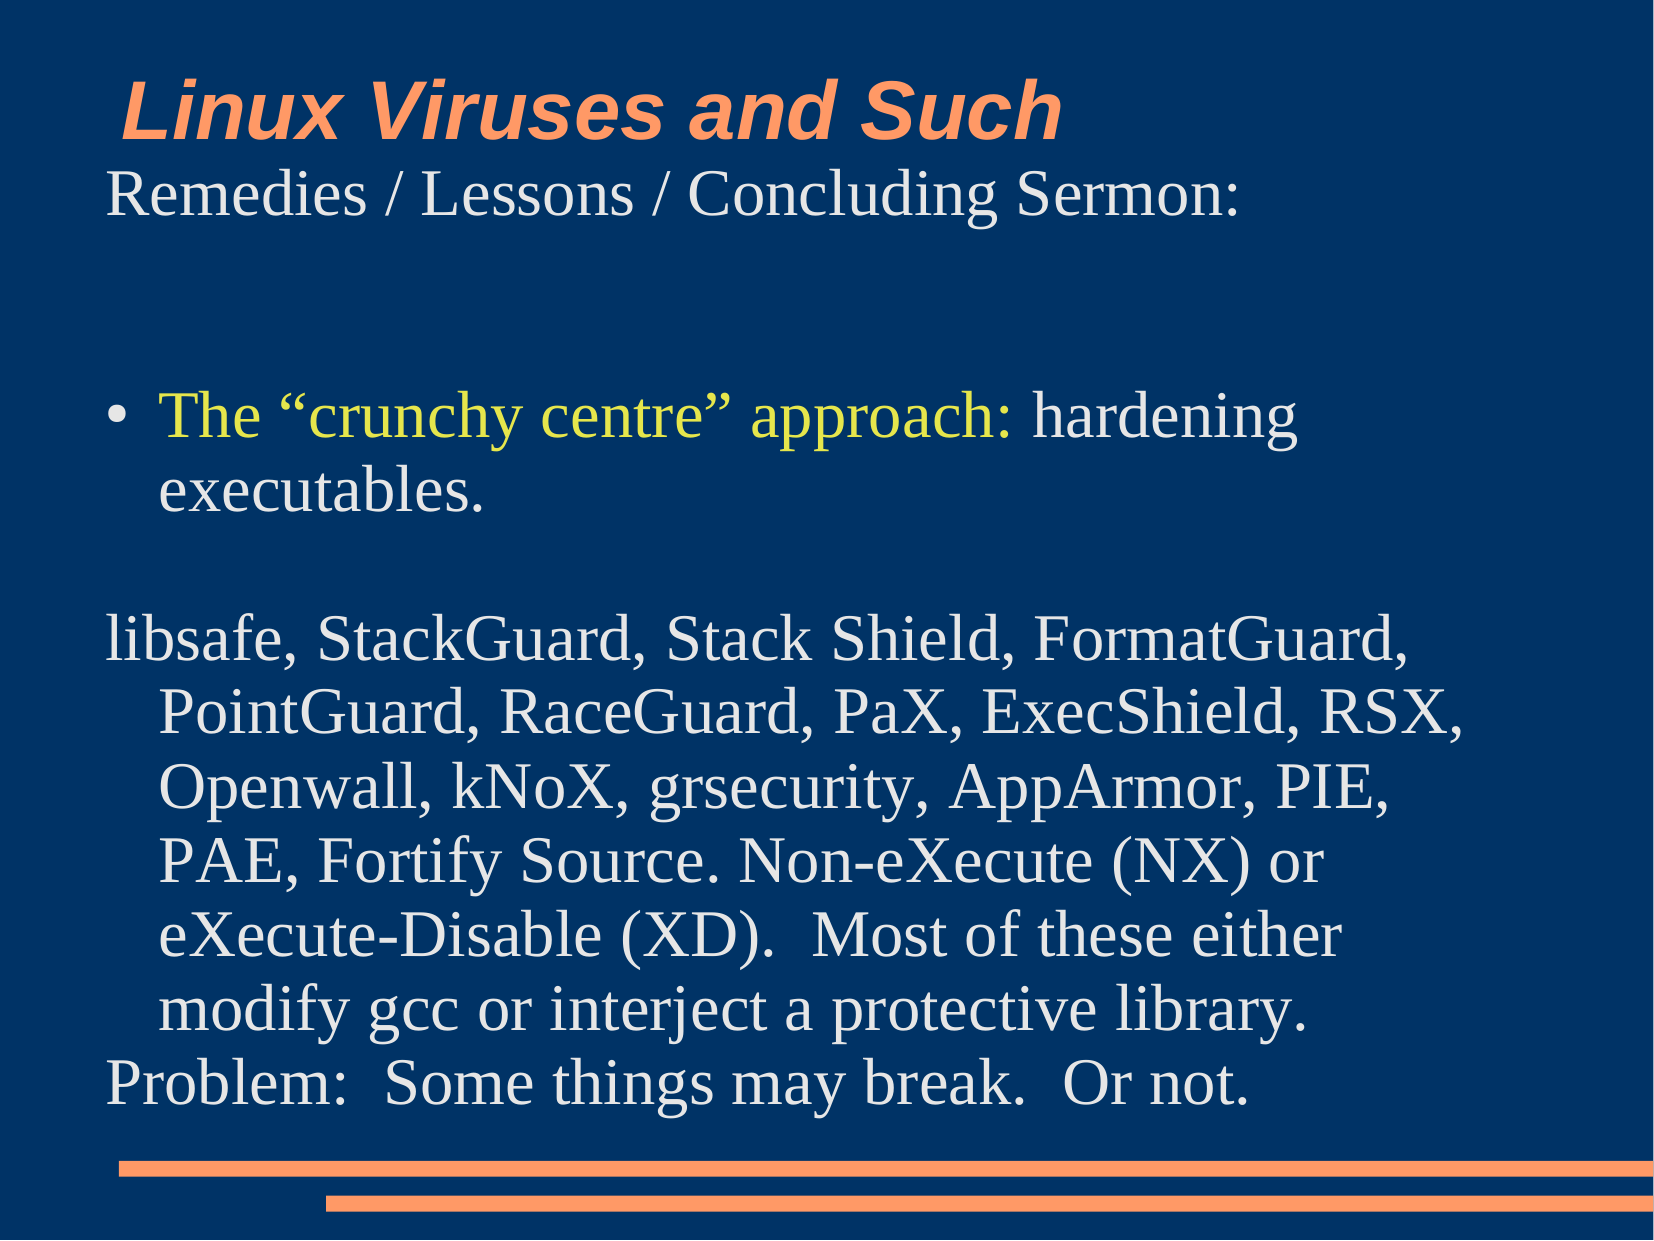

# Linux Viruses and Such
Remedies / Lessons / Concluding Sermon:
The “crunchy centre” approach: hardening executables.
libsafe, StackGuard, Stack Shield, FormatGuard, PointGuard, RaceGuard, PaX, ExecShield, RSX, Openwall, kNoX, grsecurity, AppArmor, PIE, PAE, Fortify Source. Non-eXecute (NX) or eXecute-Disable (XD). Most of these either modify gcc or interject a protective library.
Problem: Some things may break. Or not.